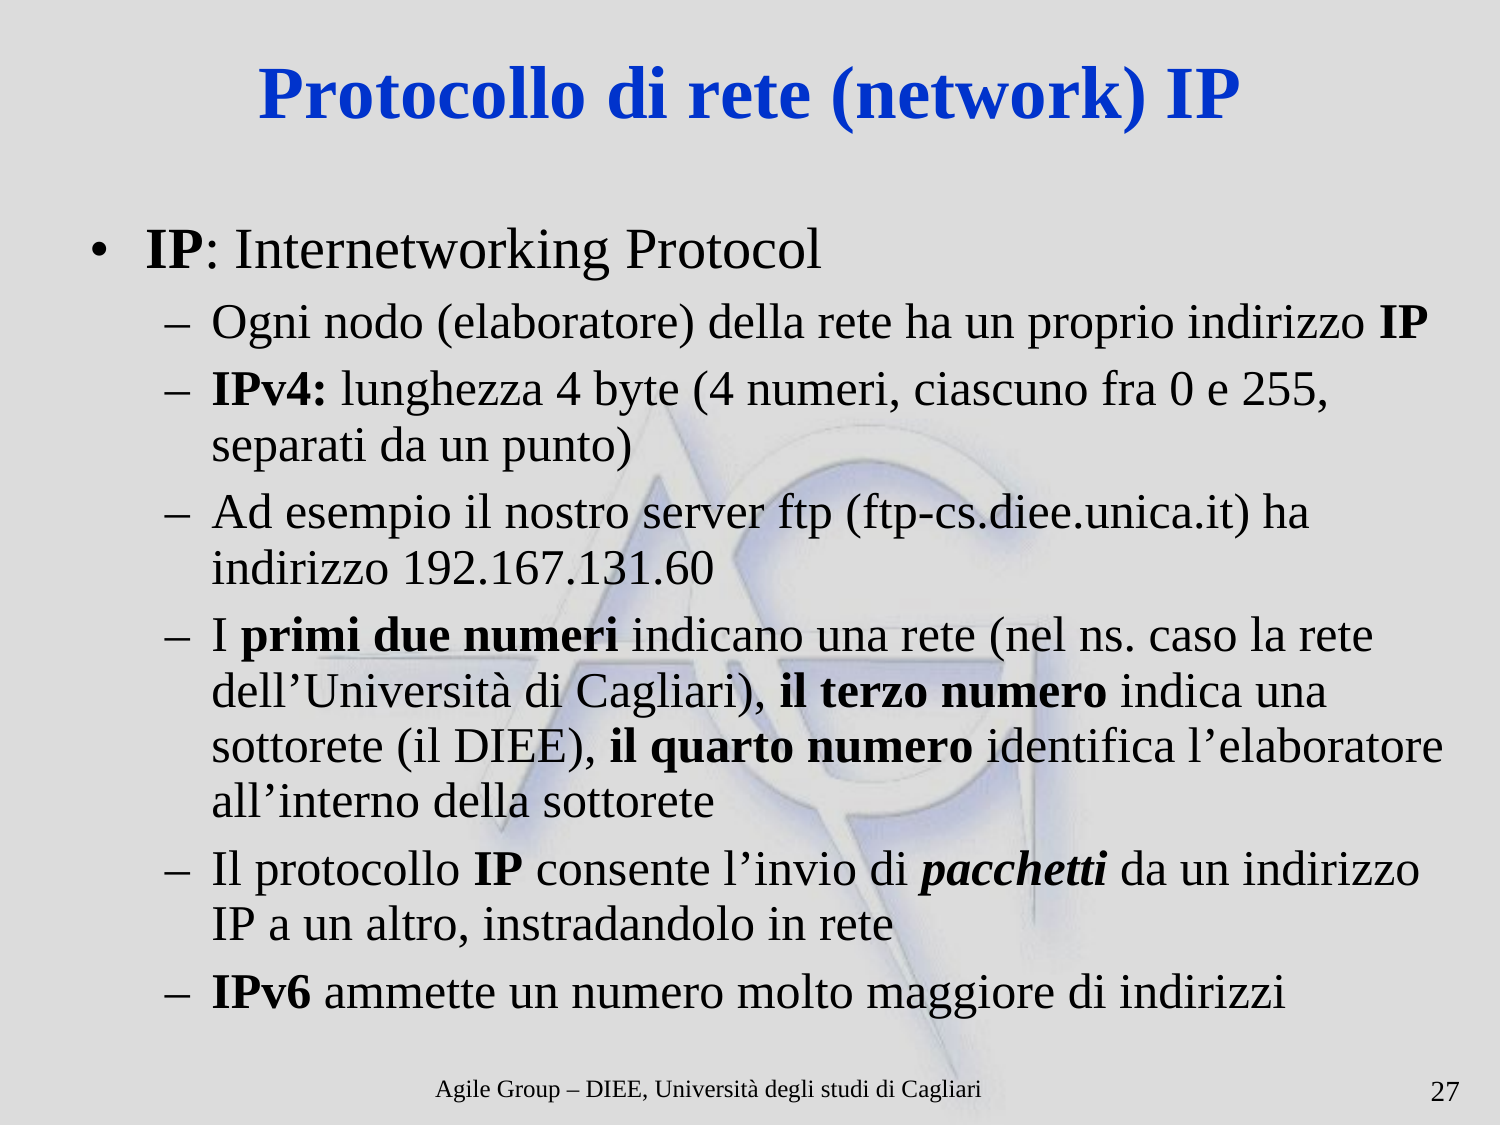

# Protocollo di rete (network) IP
IP: Internetworking Protocol
Ogni nodo (elaboratore) della rete ha un proprio indirizzo IP
IPv4: lunghezza 4 byte (4 numeri, ciascuno fra 0 e 255, separati da un punto)
Ad esempio il nostro server ftp (ftp-cs.diee.unica.it) ha indirizzo 192.167.131.60
I primi due numeri indicano una rete (nel ns. caso la rete dell’Università di Cagliari), il terzo numero indica una sottorete (il DIEE), il quarto numero identifica l’elaboratore all’interno della sottorete
Il protocollo IP consente l’invio di pacchetti da un indirizzo IP a un altro, instradandolo in rete
IPv6 ammette un numero molto maggiore di indirizzi
27